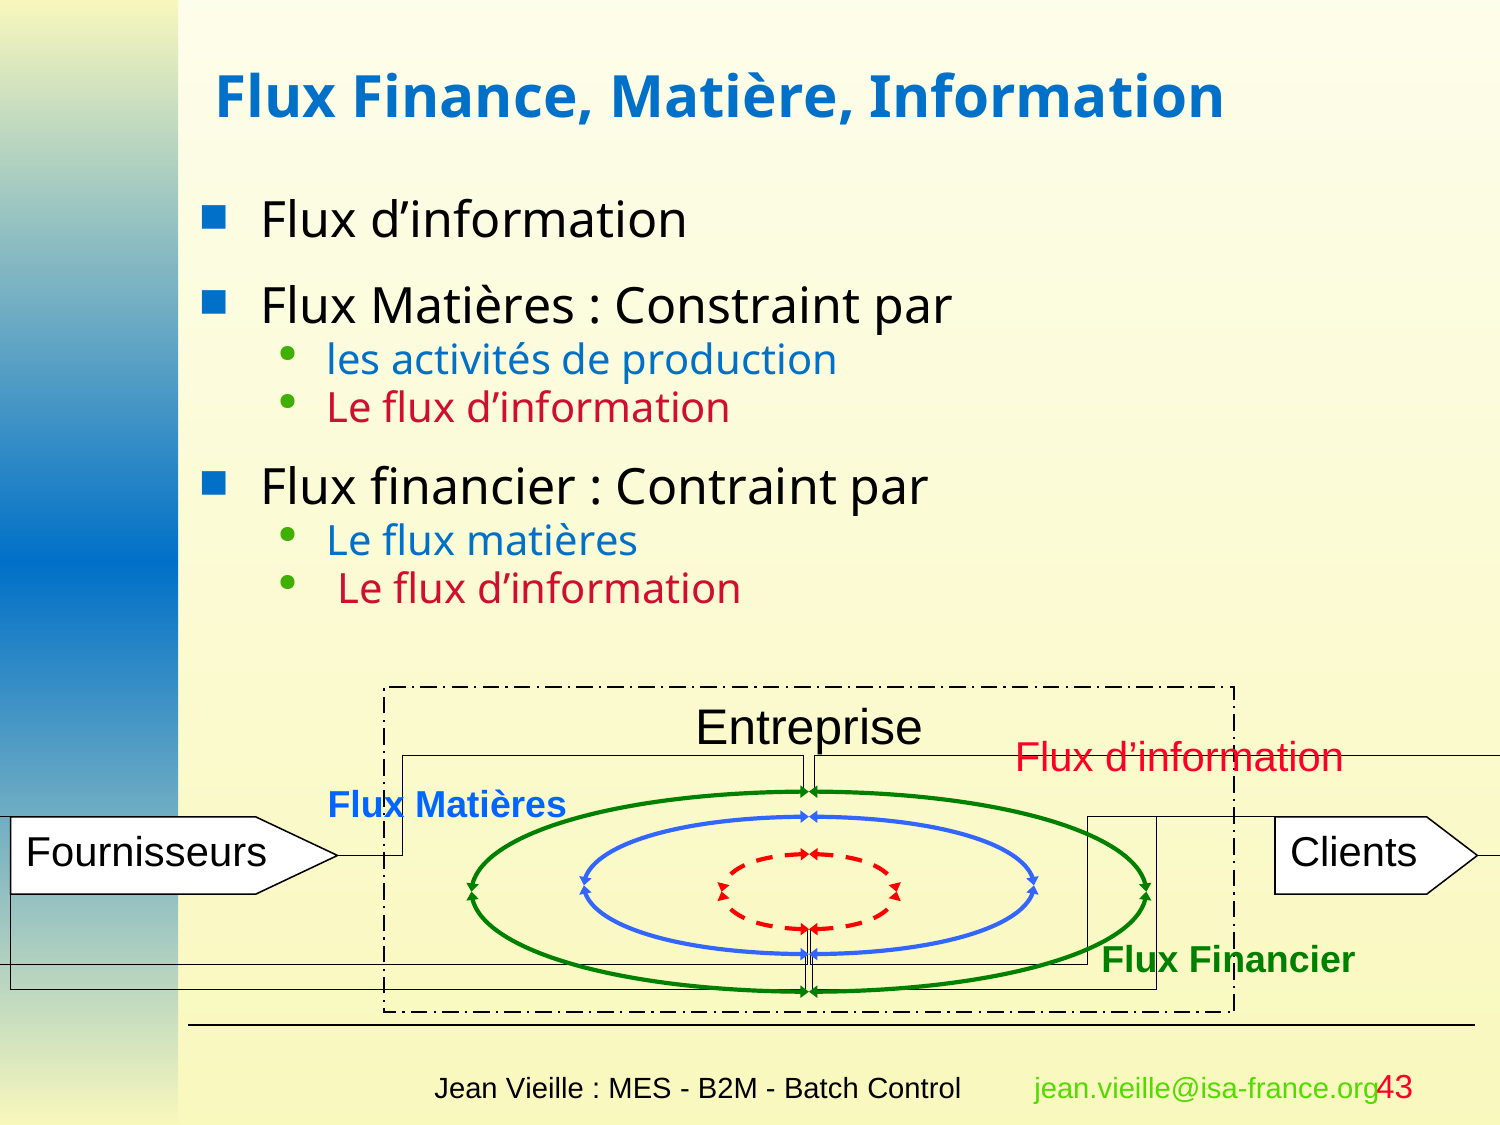

# Flux Finance, Matière, Information
Flux d’information
Flux Matières : Constraint par
les activités de production
Le flux d’information
Flux financier : Contraint par
Le flux matières
 Le flux d’information
Entreprise
Flux d’information
Flux Matières
Fournisseurs
Clients
Flux Financier